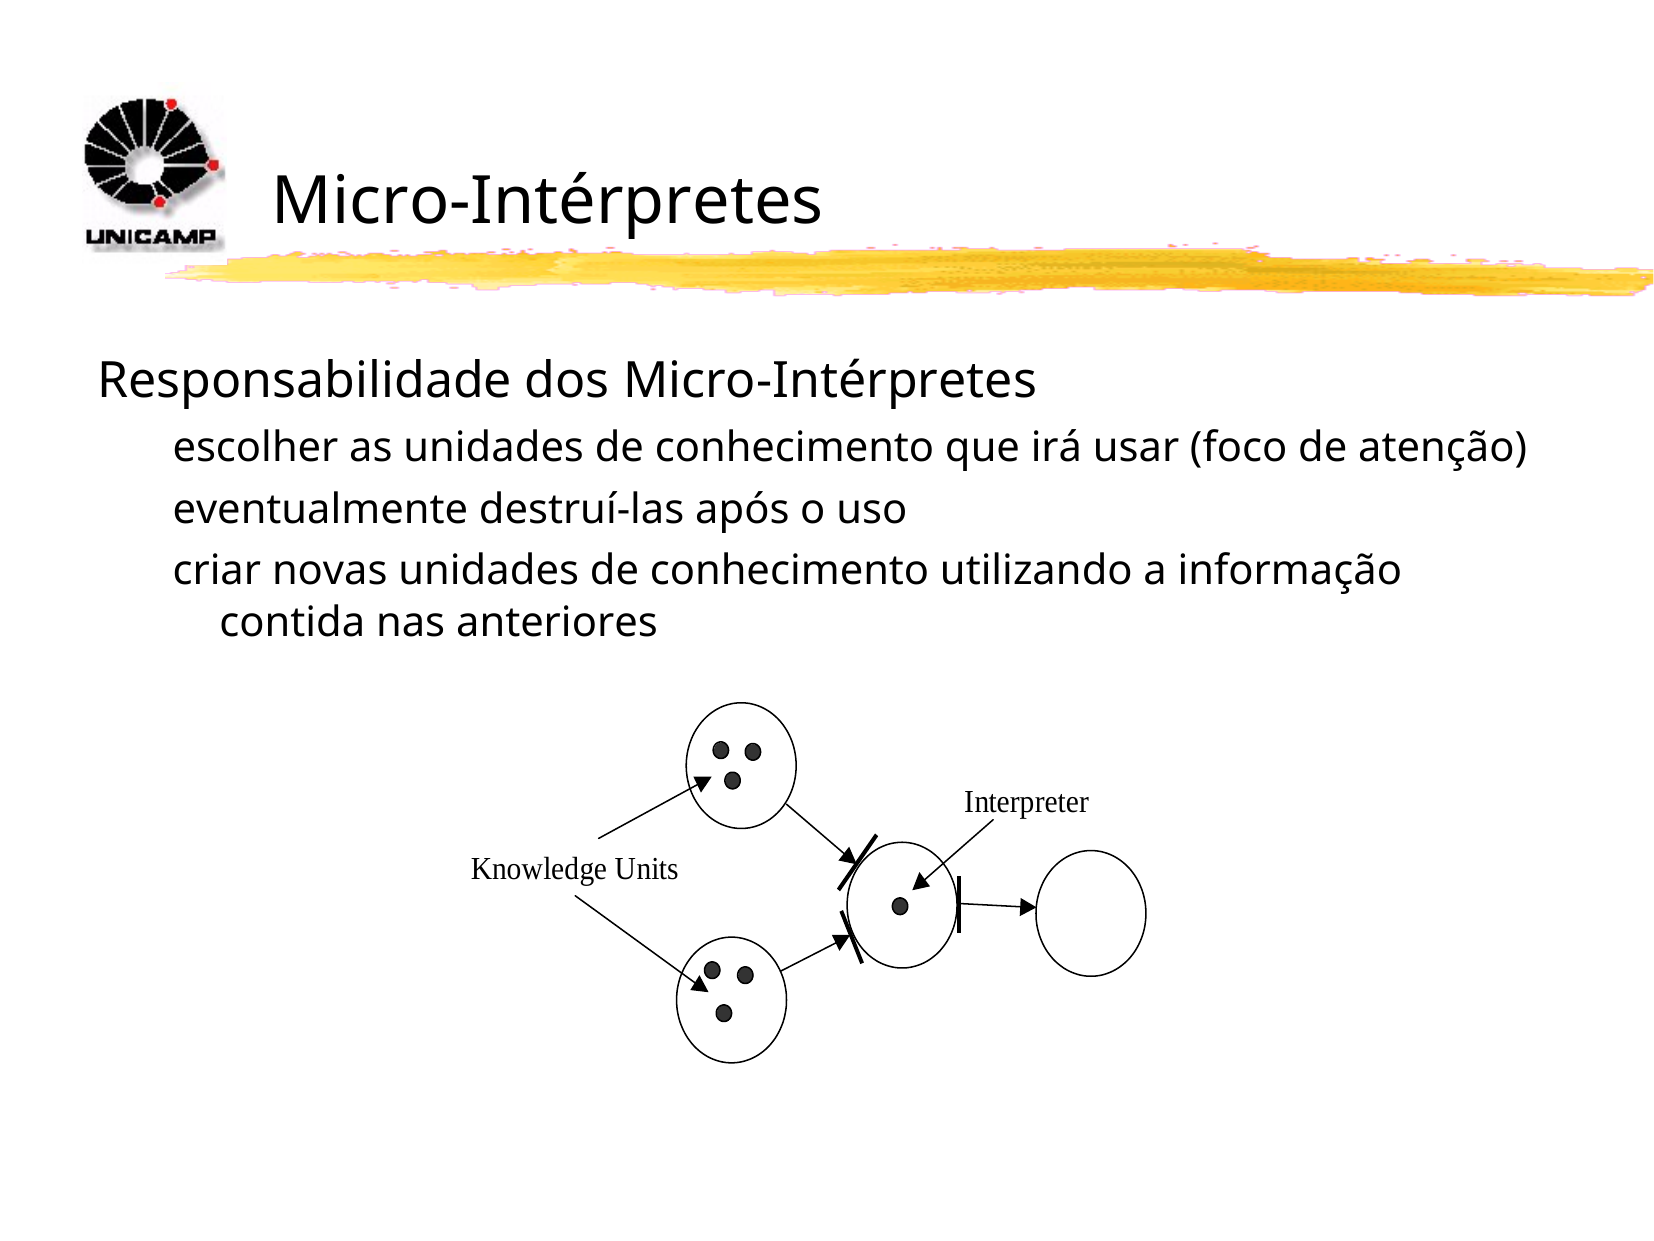

# Micro-Intérpretes
Responsabilidade dos Micro-Intérpretes
escolher as unidades de conhecimento que irá usar (foco de atenção)
eventualmente destruí-las após o uso
criar novas unidades de conhecimento utilizando a informação contida nas anteriores